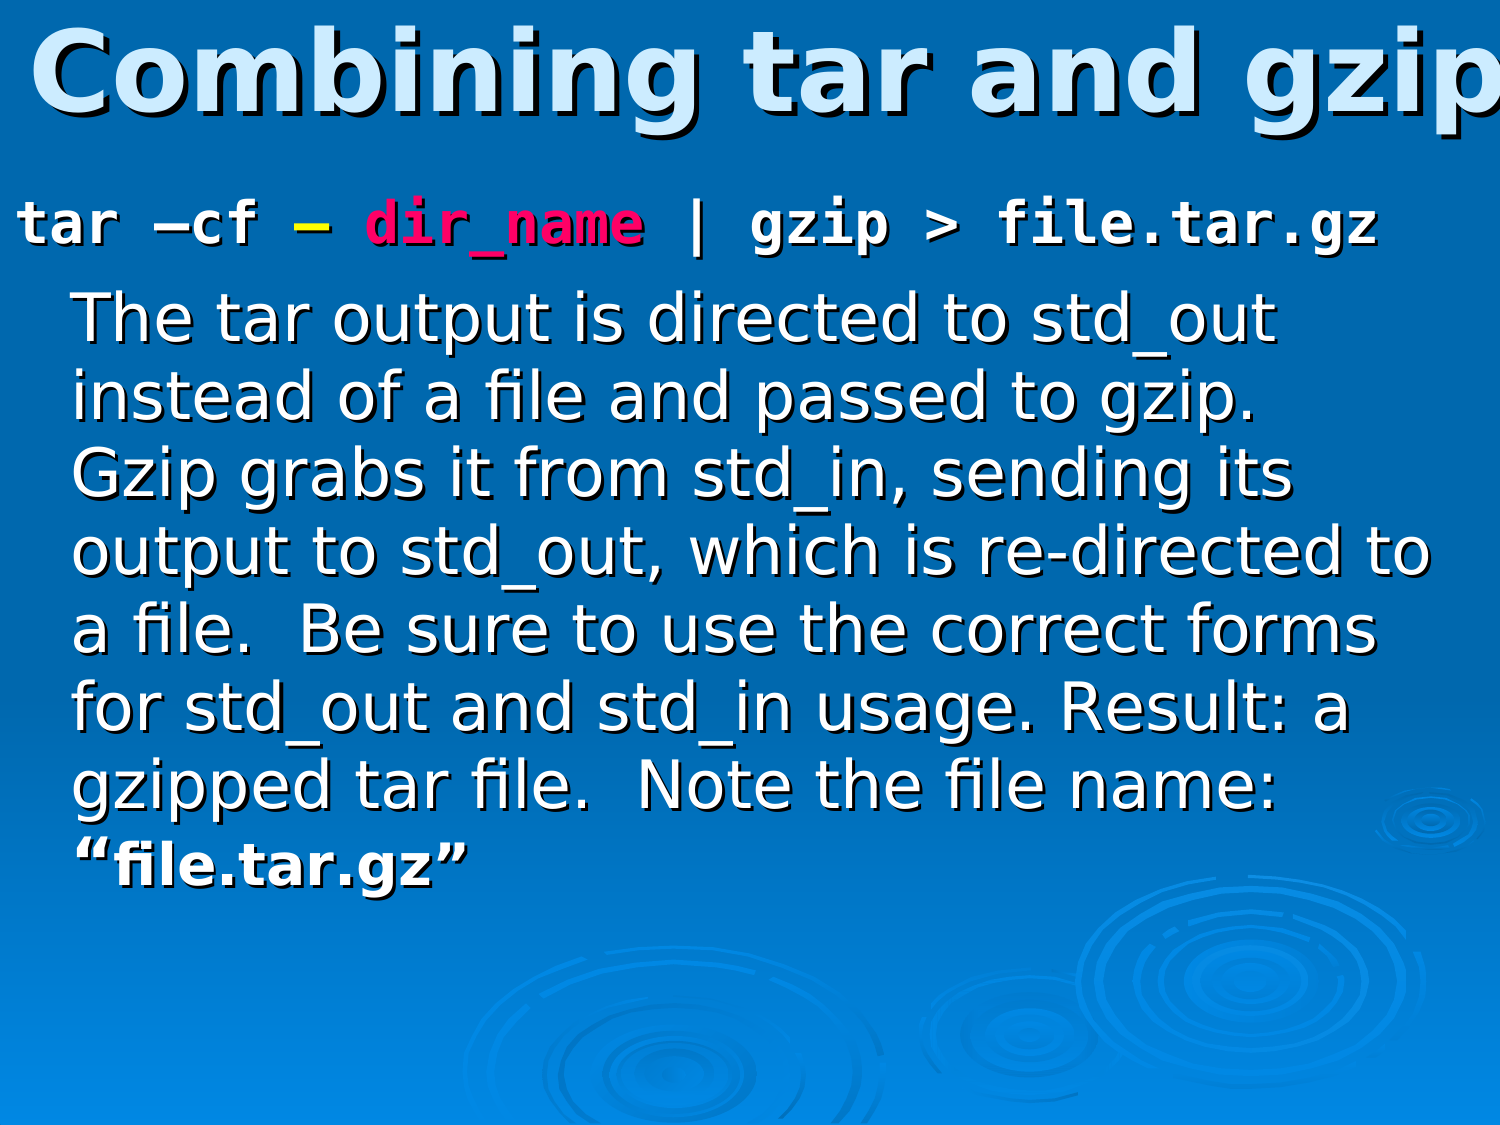

# Combining tar and gzip
tar –cf – dir_name | gzip > file.tar.gz
	The tar output is directed to std_out instead of a file and passed to gzip. Gzip grabs it from std_in, sending its output to std_out, which is re-directed to a file. Be sure to use the correct forms for std_out and std_in usage. Result: a gzipped tar file. Note the file name: “file.tar.gz”